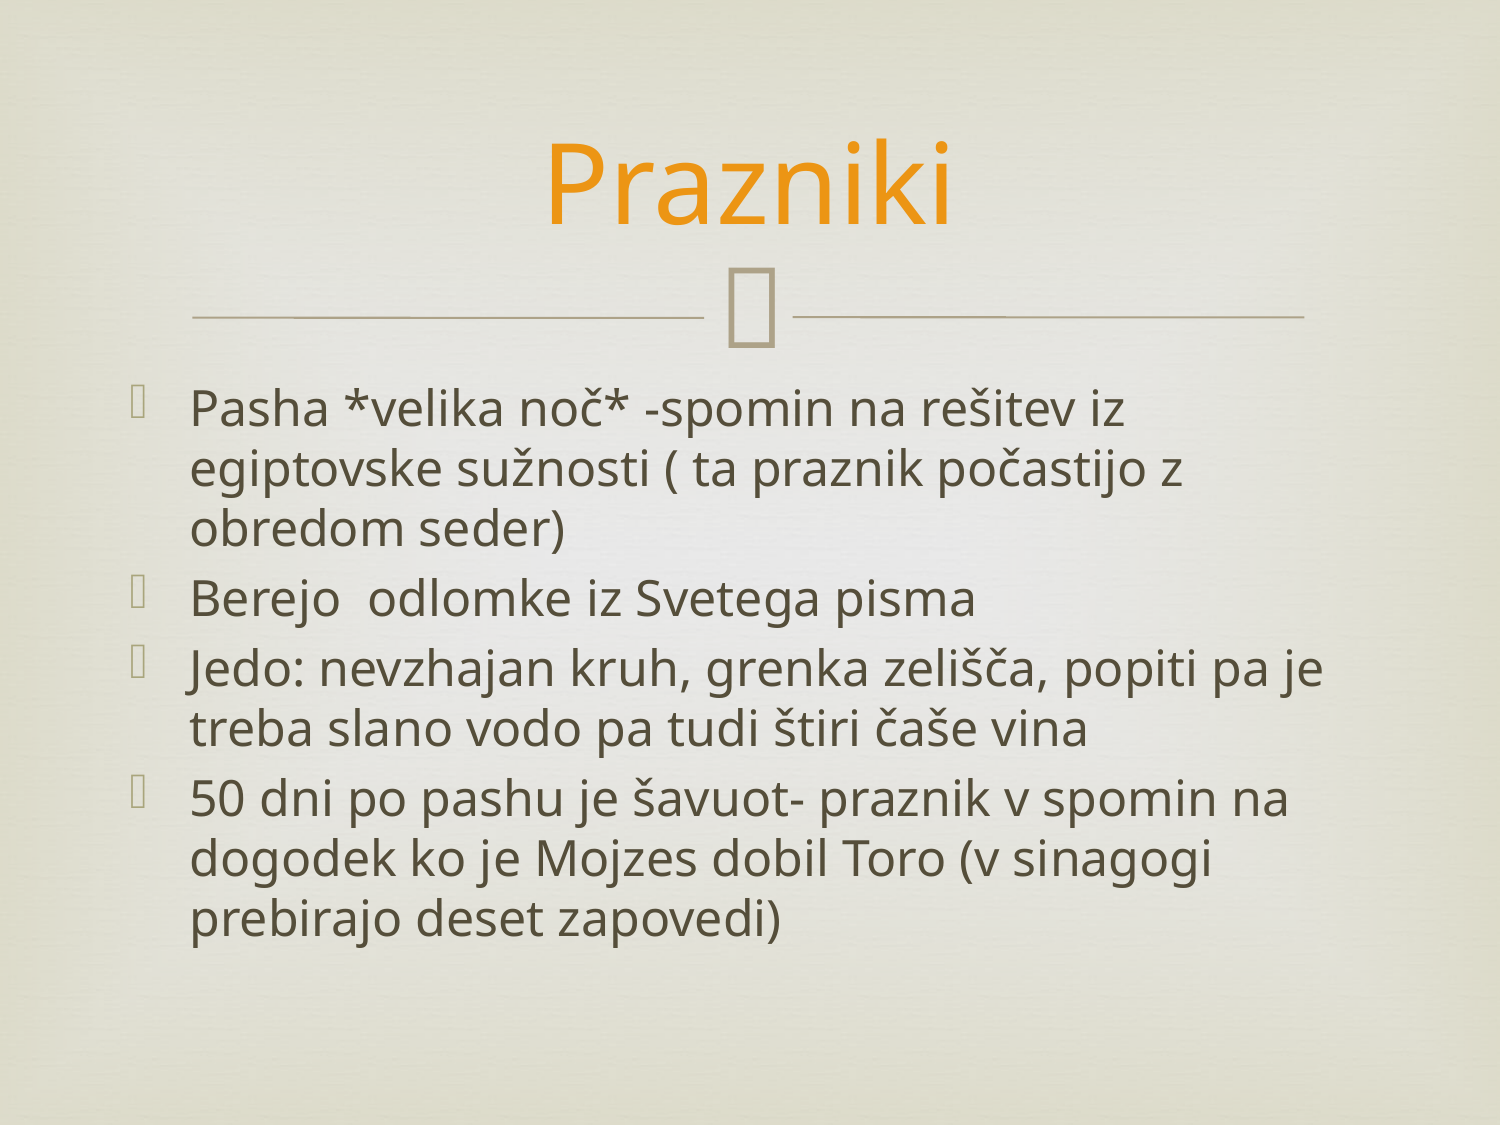

Prazniki
# Pasha *velika noč* -spomin na rešitev iz egiptovske sužnosti ( ta praznik počastijo z obredom seder)
Berejo odlomke iz Svetega pisma
Jedo: nevzhajan kruh, grenka zelišča, popiti pa je treba slano vodo pa tudi štiri čaše vina
50 dni po pashu je šavuot- praznik v spomin na dogodek ko je Mojzes dobil Toro (v sinagogi prebirajo deset zapovedi)